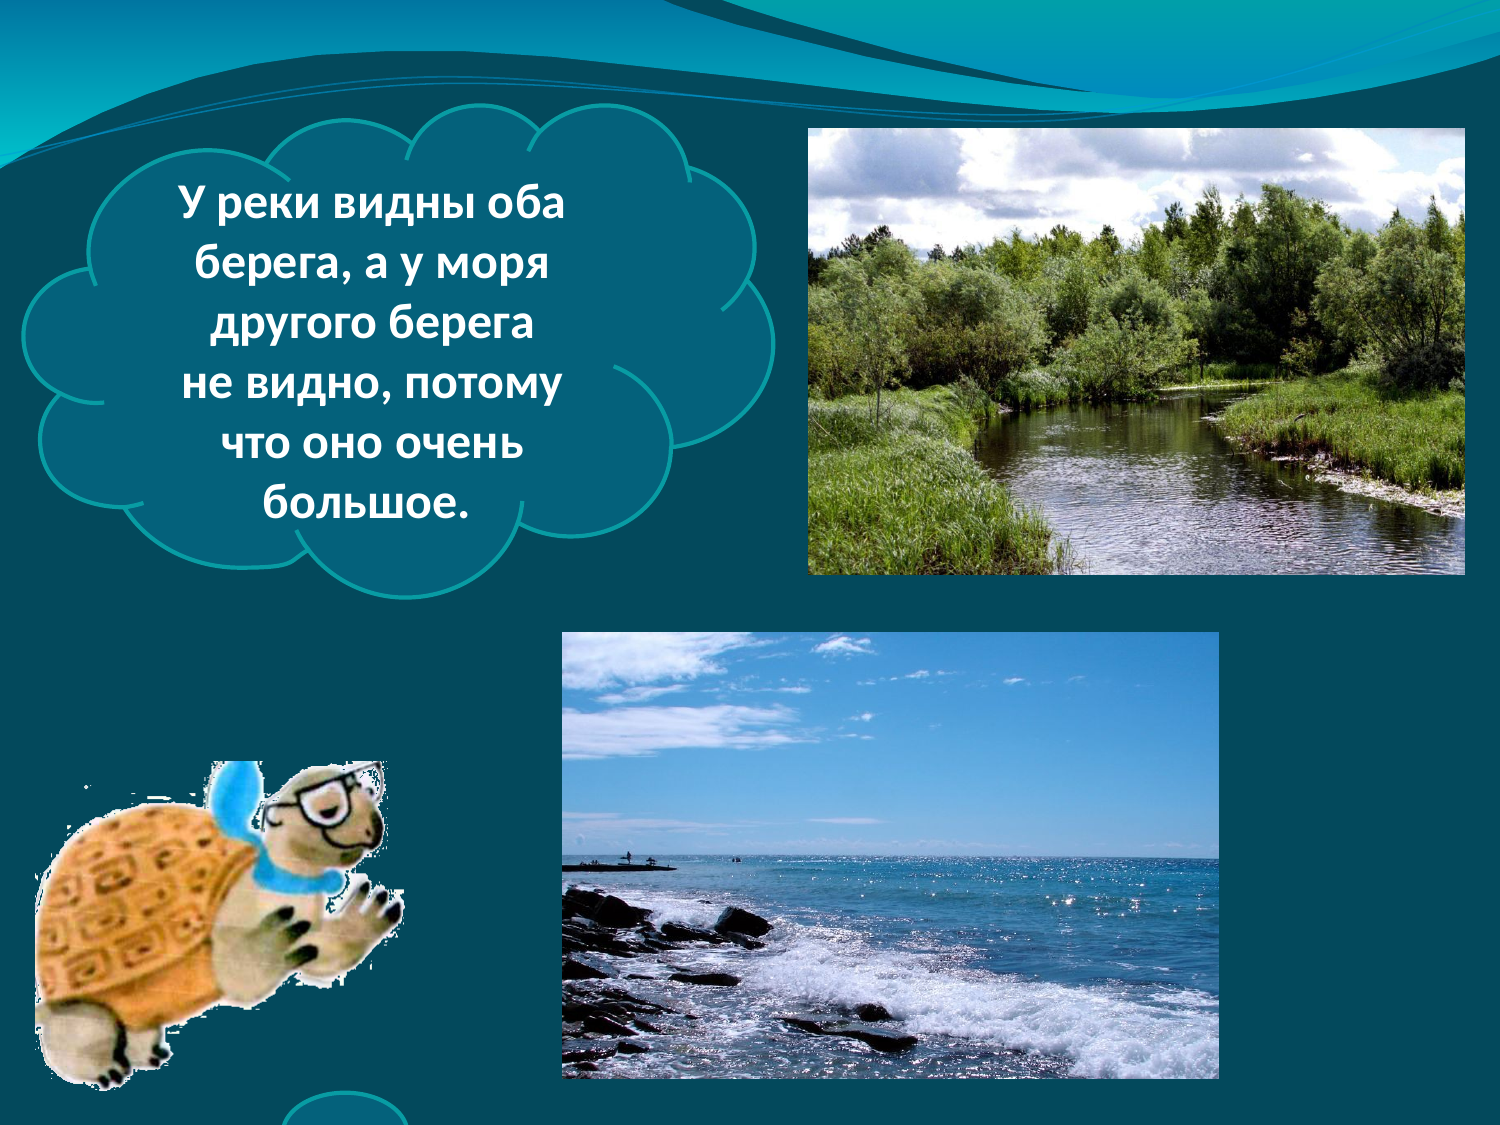

У реки видны оба берега, а у моря другого берега не видно, потому что оно очень большое.